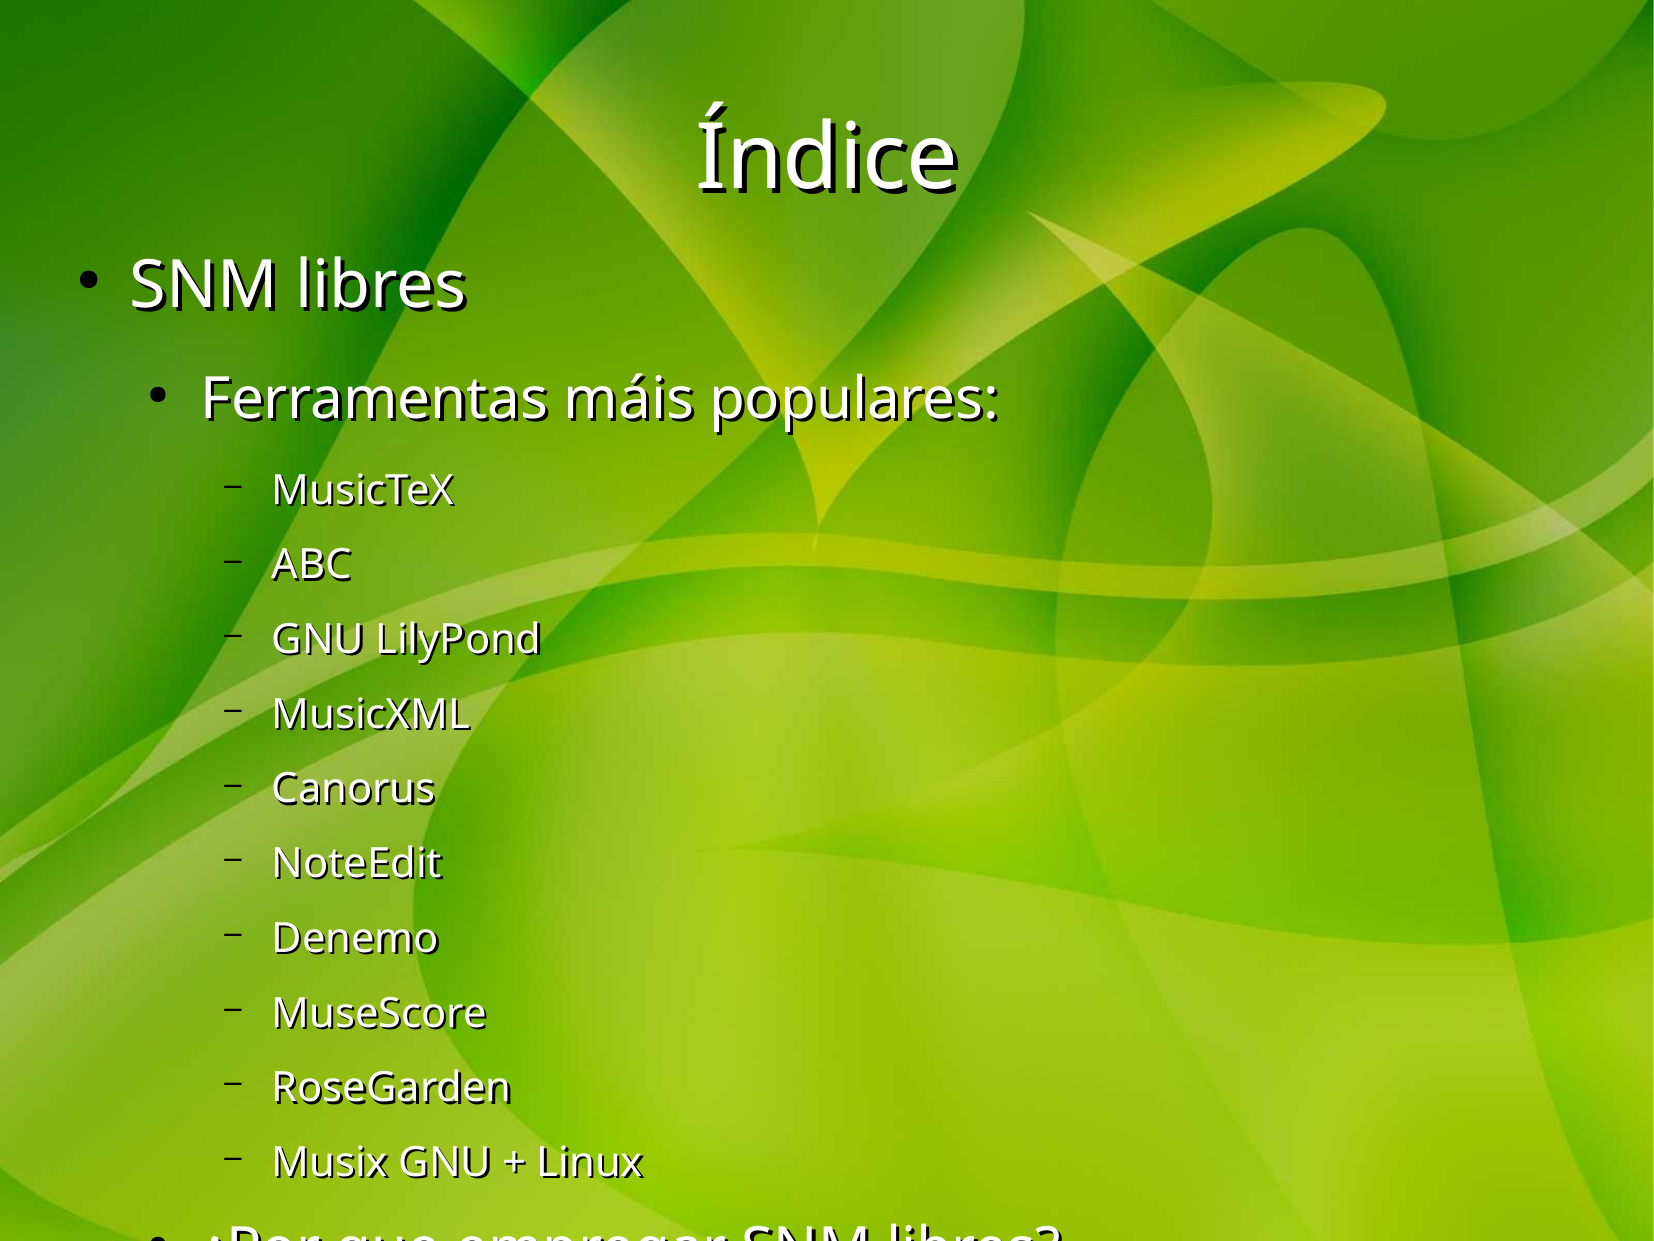

# Índice
SNM libres
Ferramentas máis populares:
MusicTeX
ABC
GNU LilyPond
MusicXML
Canorus
NoteEdit
Denemo
MuseScore
RoseGarden
Musix GNU + Linux
¿Por que empregar SNM libres?